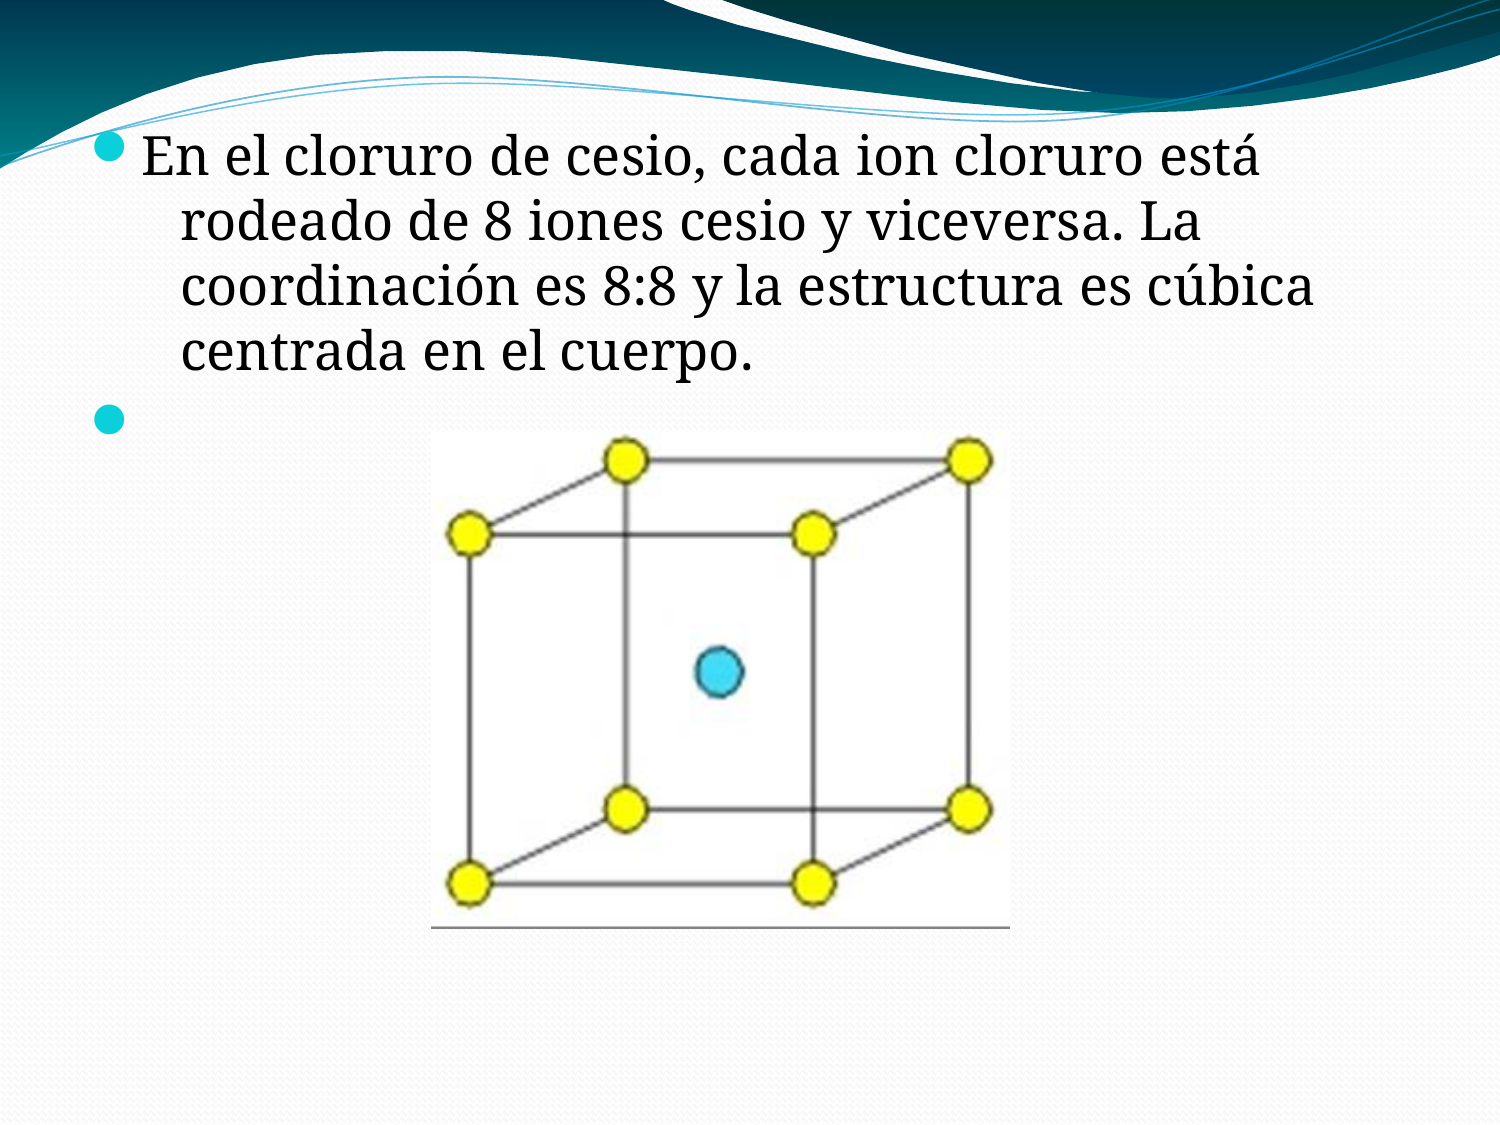

# En el cloruro de cesio, cada ion cloruro está rodeado de 8 iones cesio y viceversa. La coordinación es 8:8 y la estructura es cúbica centrada en el cuerpo.